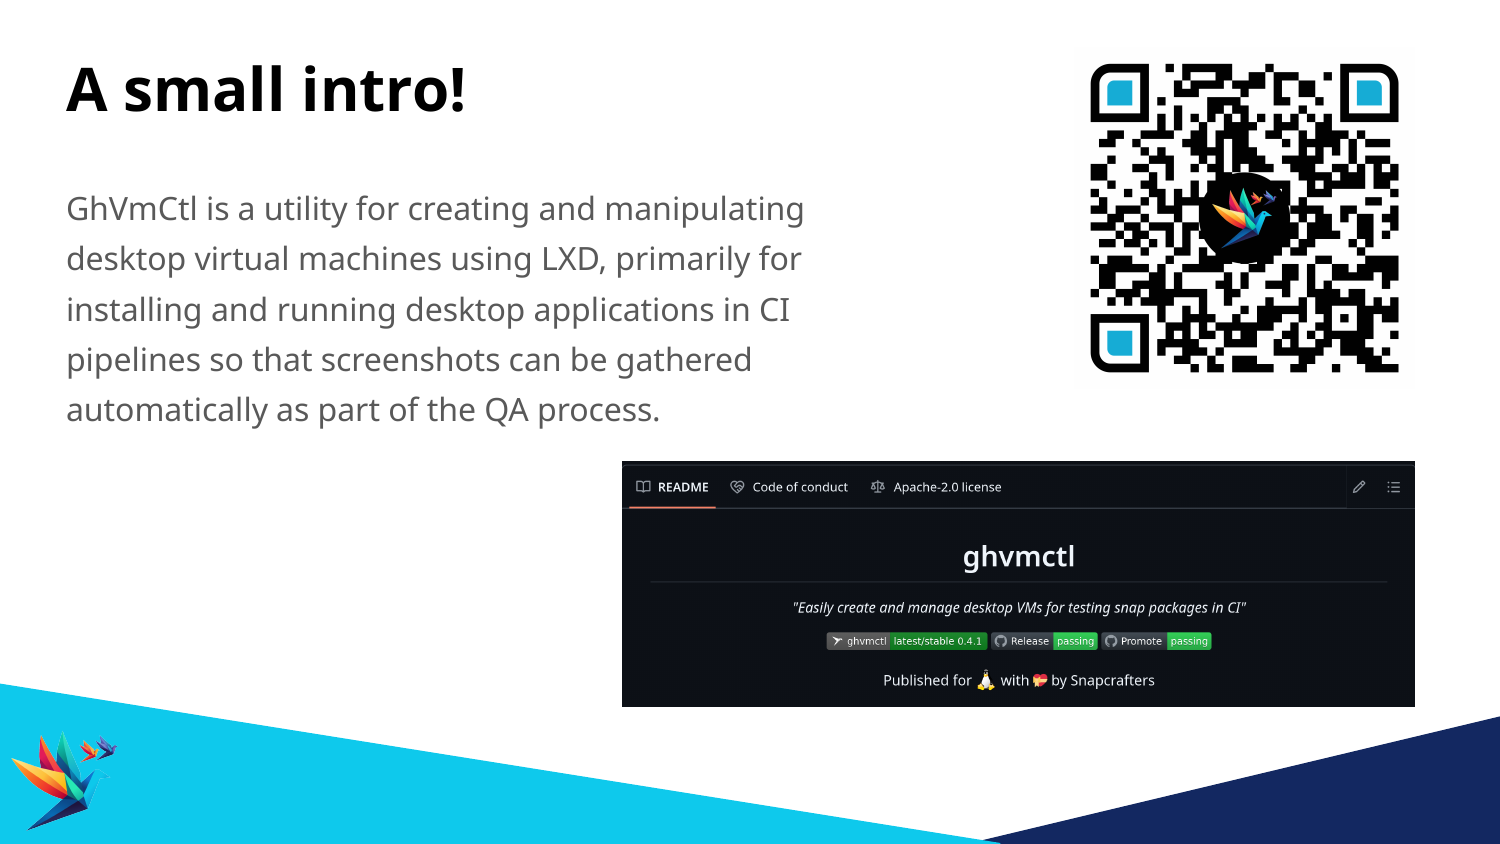

# A small intro!
GhVmCtl is a utility for creating and manipulating desktop virtual machines using LXD, primarily for installing and running desktop applications in CI pipelines so that screenshots can be gathered automatically as part of the QA process.